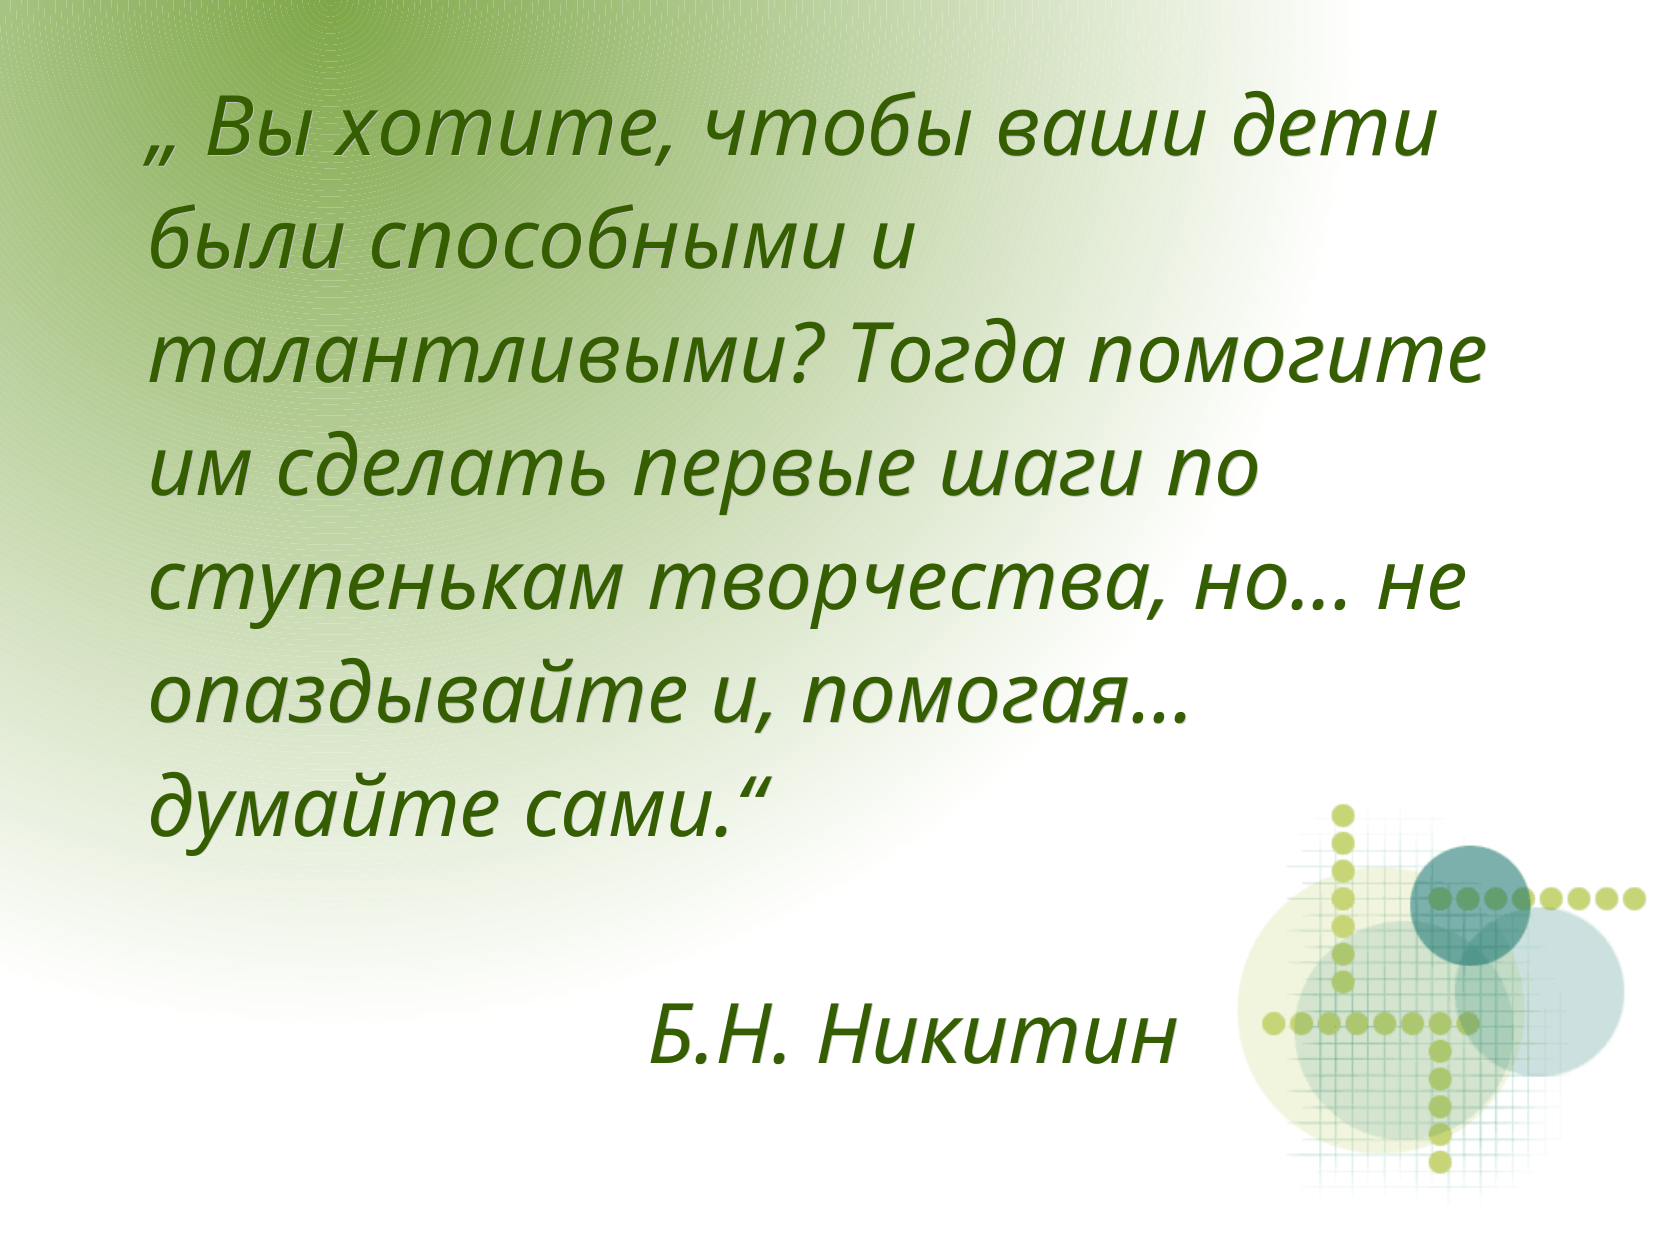

„ Вы хотите, чтобы ваши дети были способными и талантливыми? Тогда помогите им сделать первые шаги по ступенькам творчества, но... не опаздывайте и, помогая... думайте сами.“
 Б.Н. Никитин
#